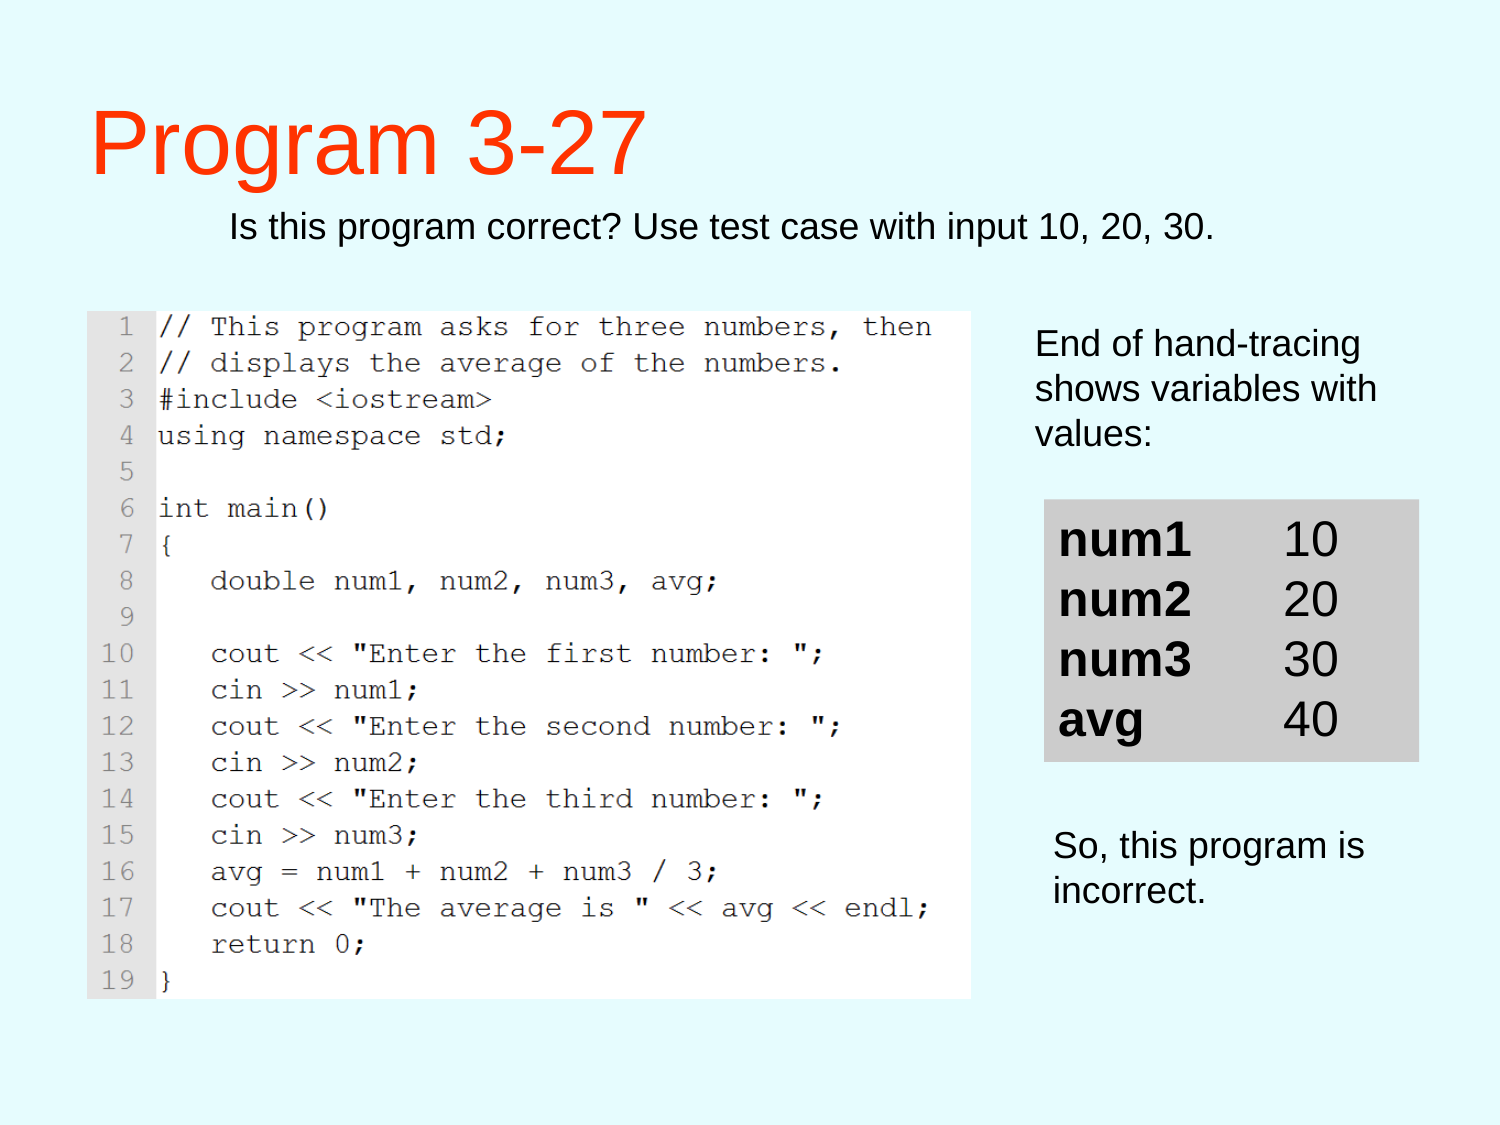

# Program 3-27
Is this program correct? Use test case with input 10, 20, 30.
End of hand-tracing shows variables with values:
num1		10
num2		20
num3		30
avg		40
So, this program is incorrect.